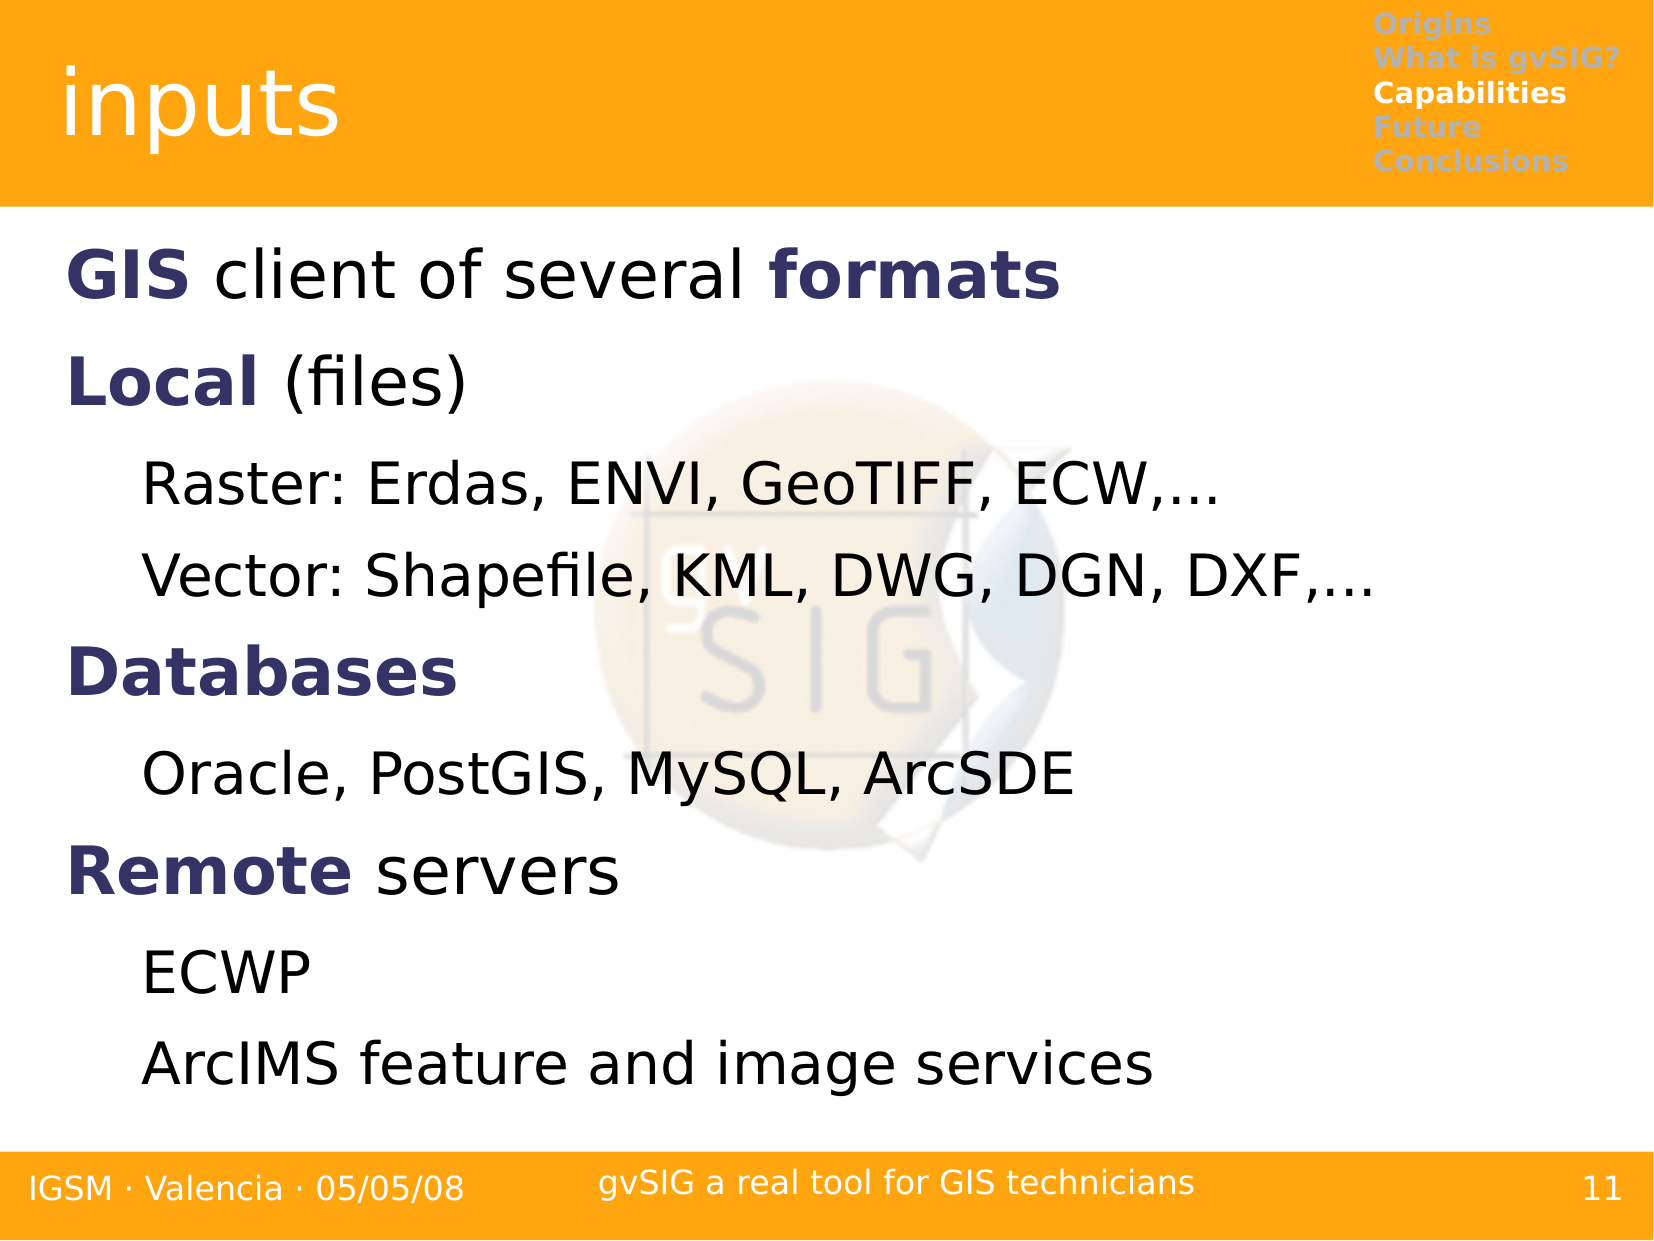

Origins
What is gvSIG?
Capabilities
Future
Conclusions
# inputs
GIS client of several formats
Local (files)
Raster: Erdas, ENVI, GeoTIFF, ECW,...
Vector: Shapefile, KML, DWG, DGN, DXF,...
Databases
Oracle, PostGIS, MySQL, ArcSDE
Remote servers
ECWP
ArcIMS feature and image services
gvSIG a real tool for GIS technicians
IGSM · Valencia · 05/05/08
11